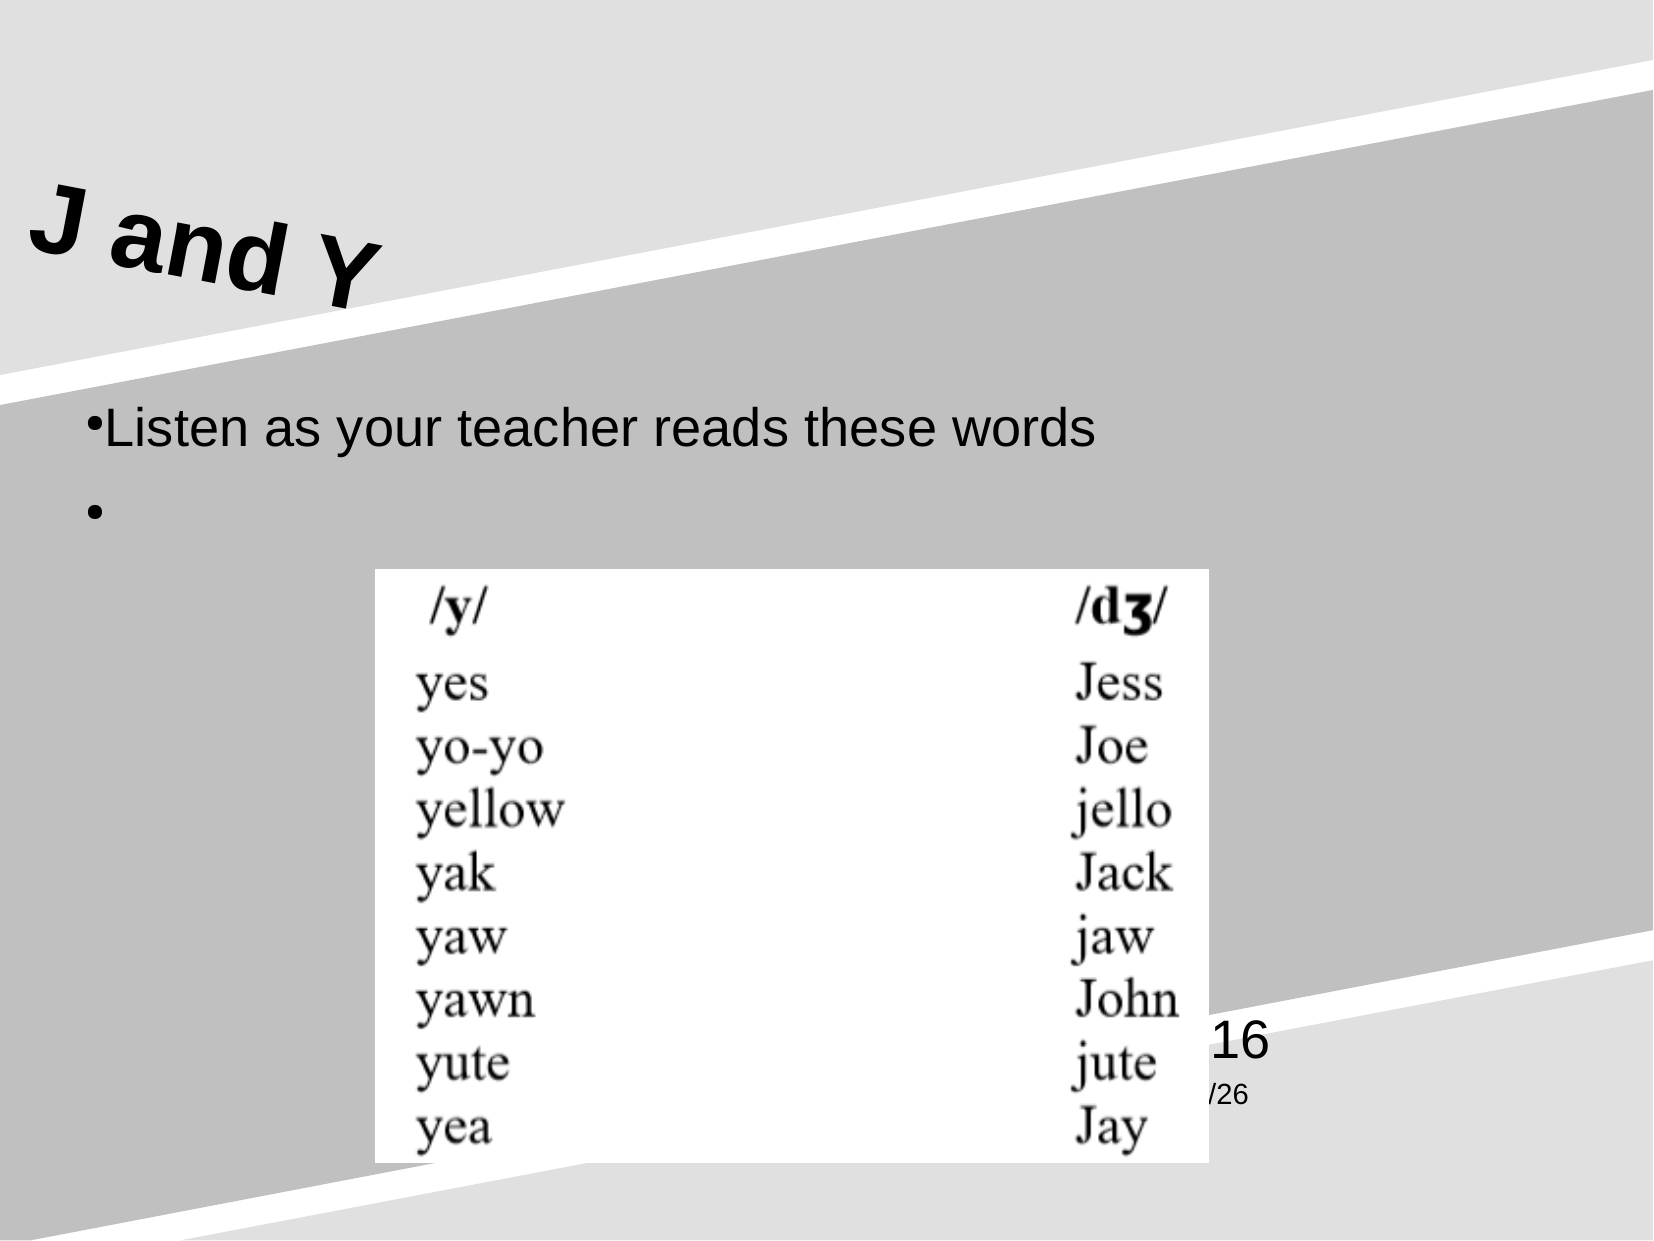

# J and Y
Listen as your teacher reads these words